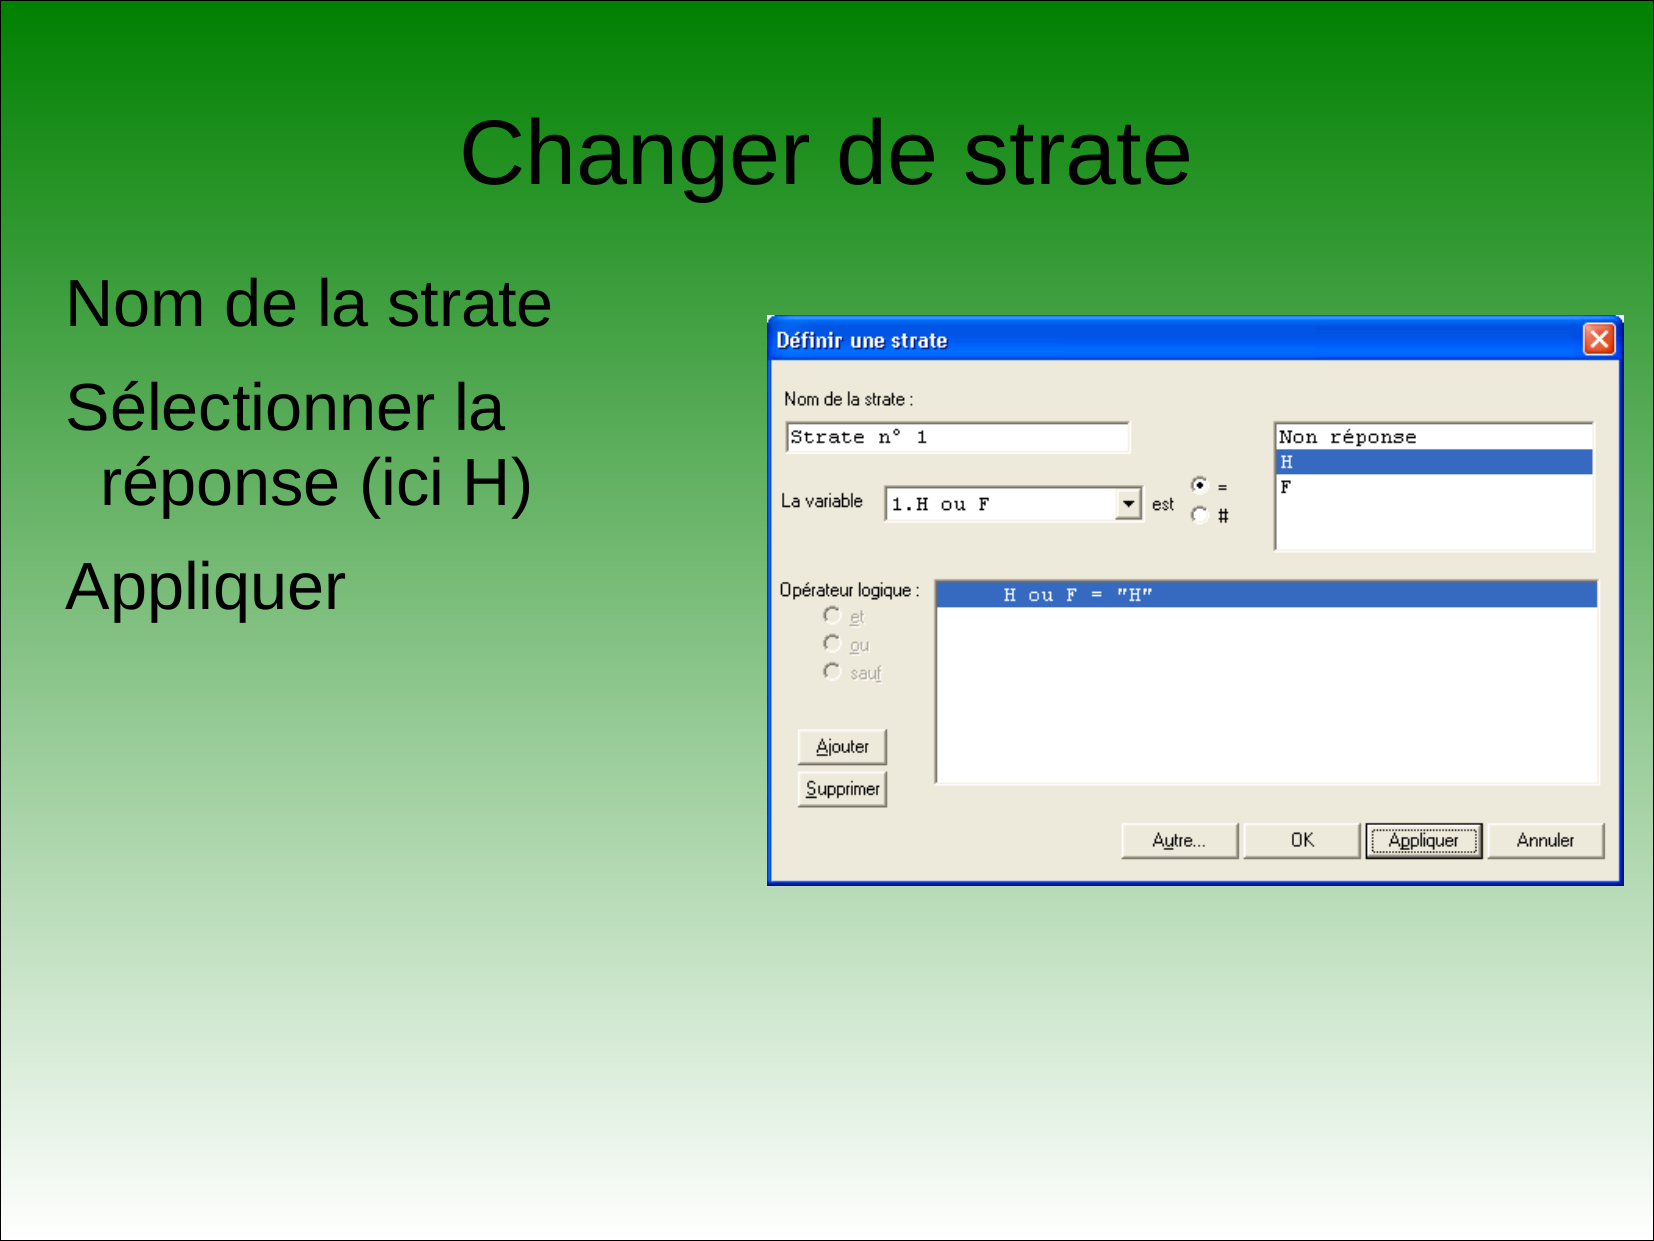

# Changer de strate
 Nom de la strate
 Sélectionner la réponse (ici H)
 Appliquer